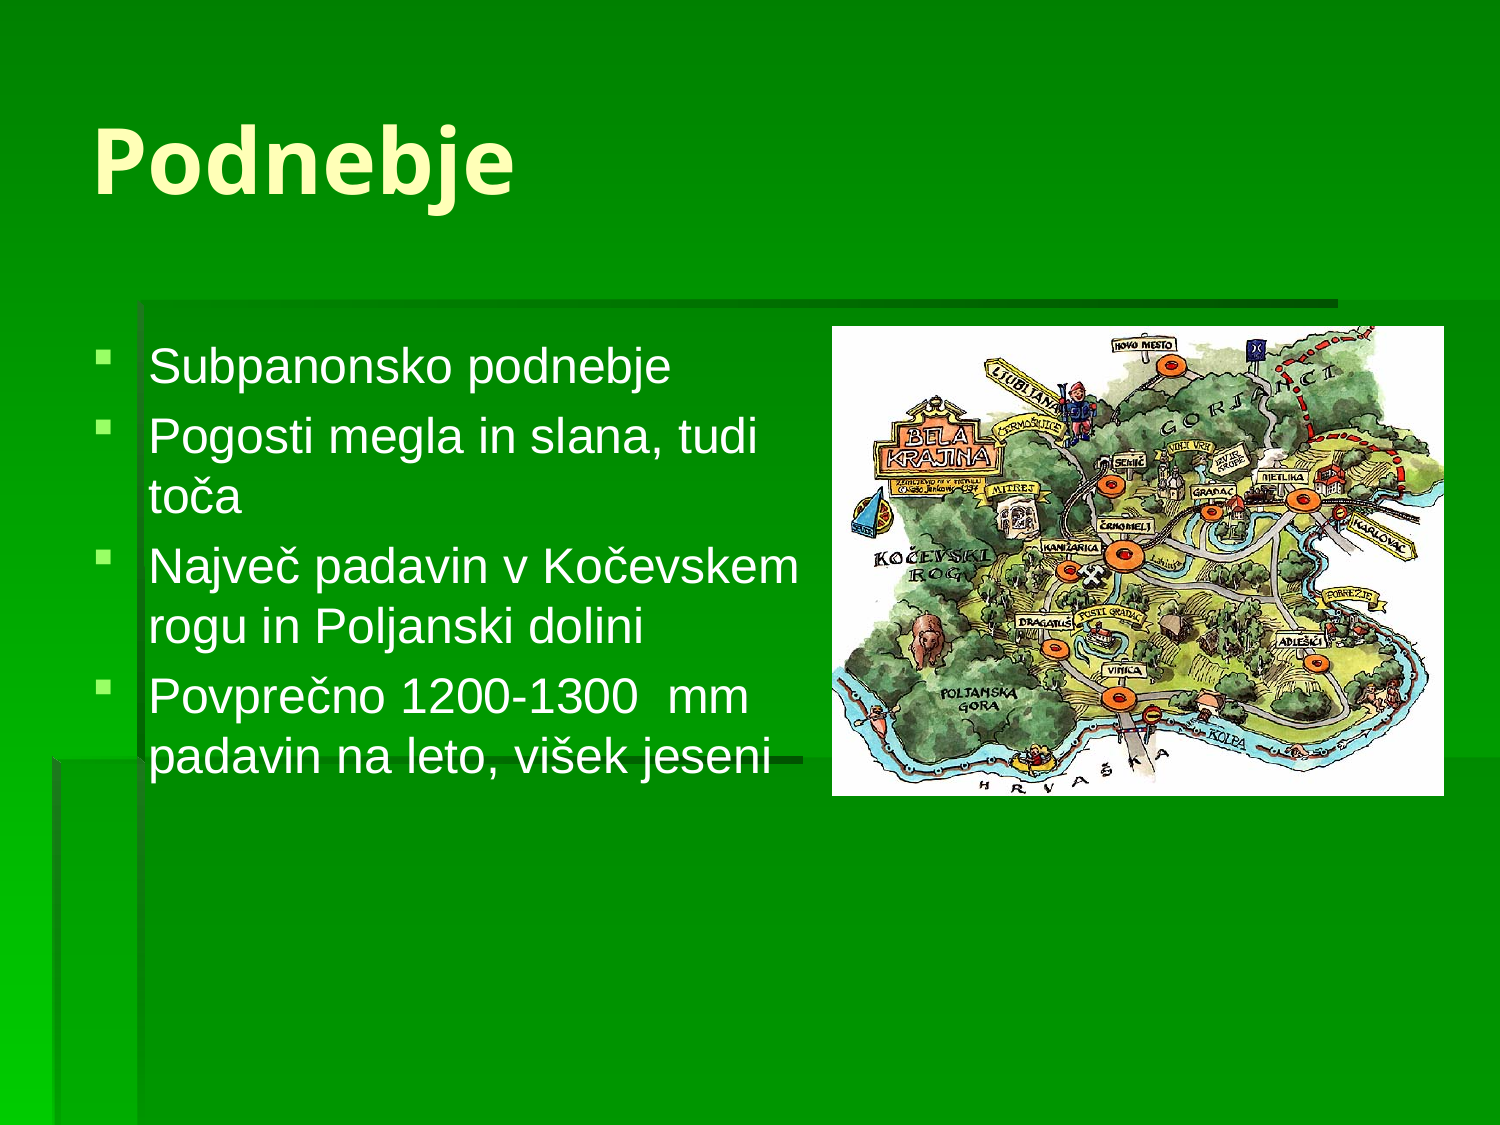

# Podnebje
Subpanonsko podnebje
Pogosti megla in slana, tudi toča
Največ padavin v Kočevskem rogu in Poljanski dolini
Povprečno 1200-1300 mm padavin na leto, višek jeseni